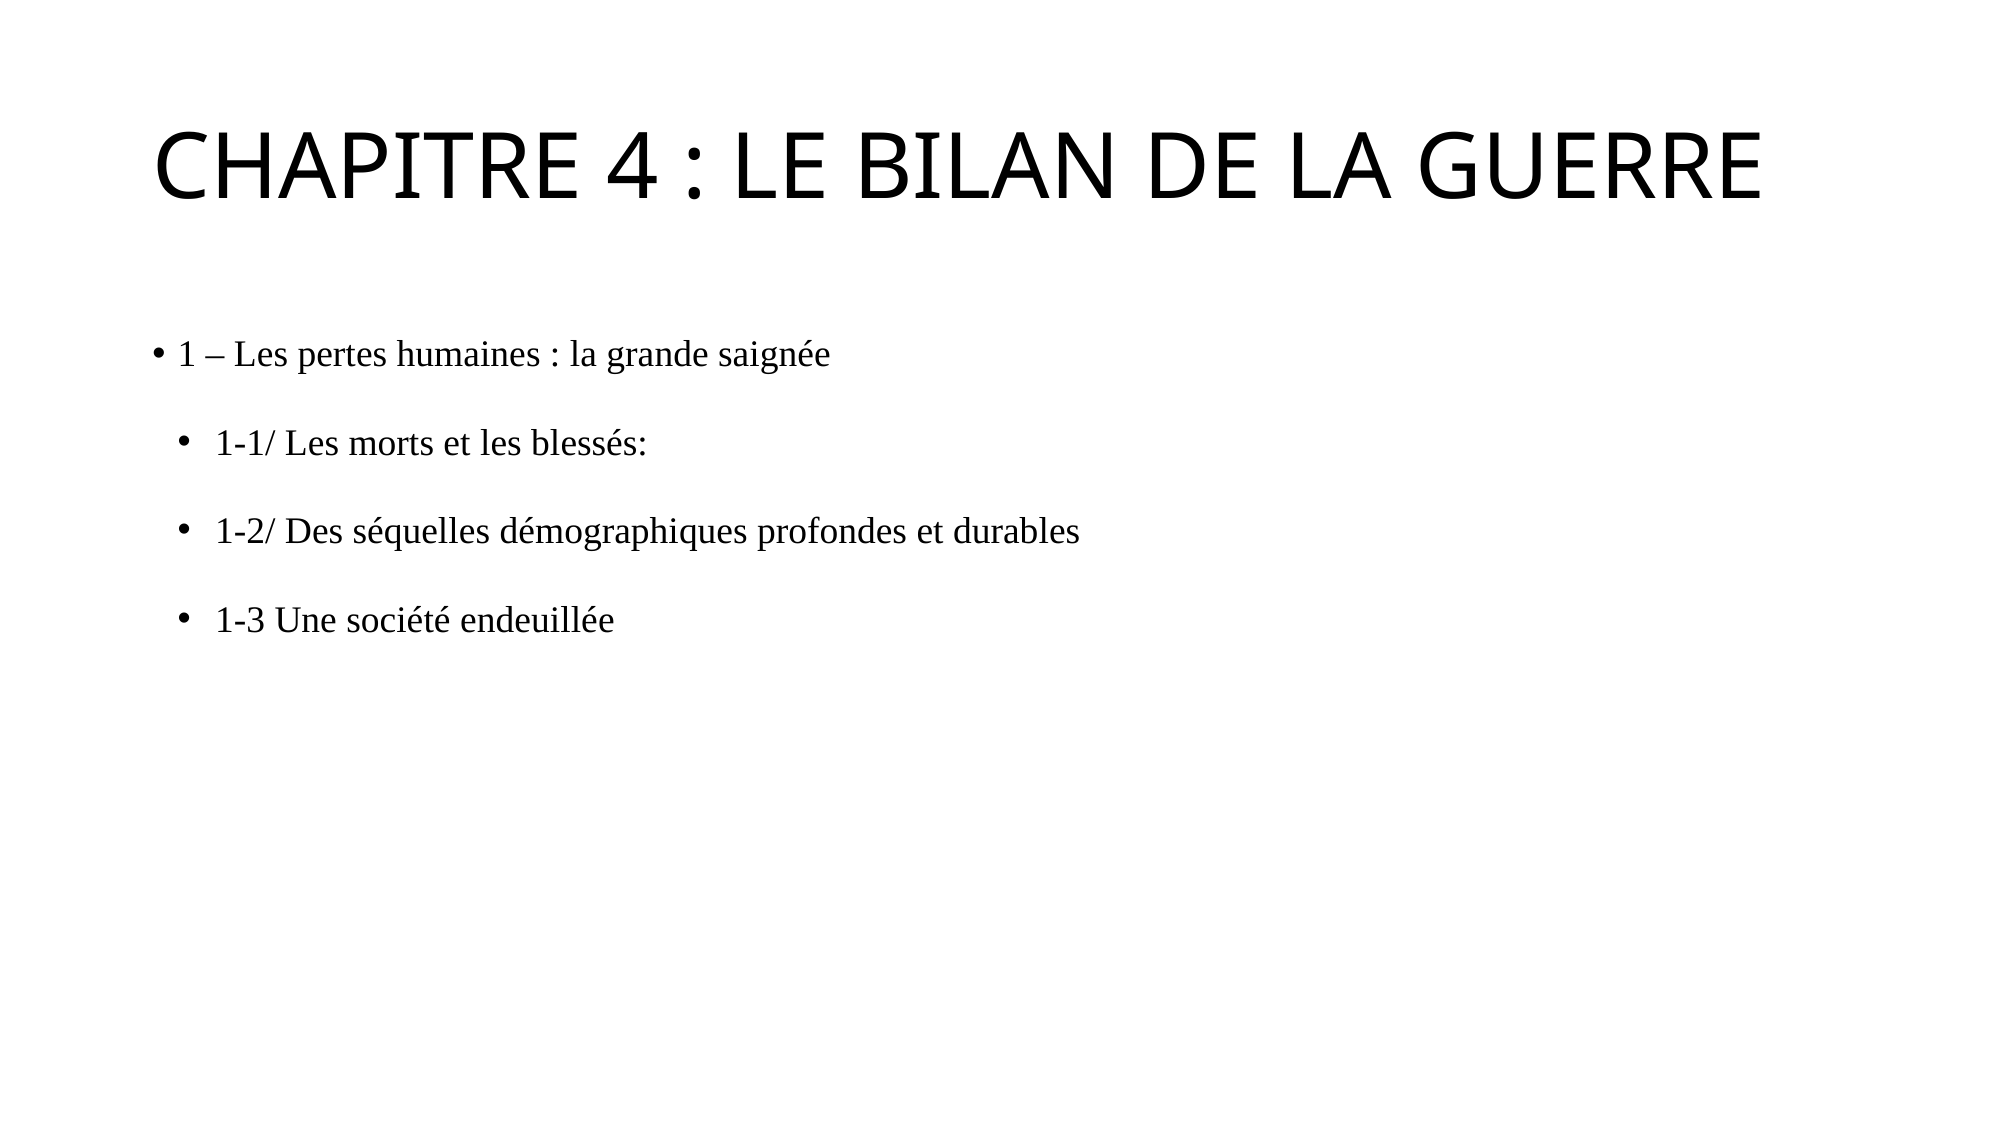

# CHAPITRE 4 : LE BILAN DE LA GUERRE
1 – Les pertes humaines : la grande saignée
1-1/ Les morts et les blessés:
1-2/ Des séquelles démographiques profondes et durables
1-3 Une société endeuillée